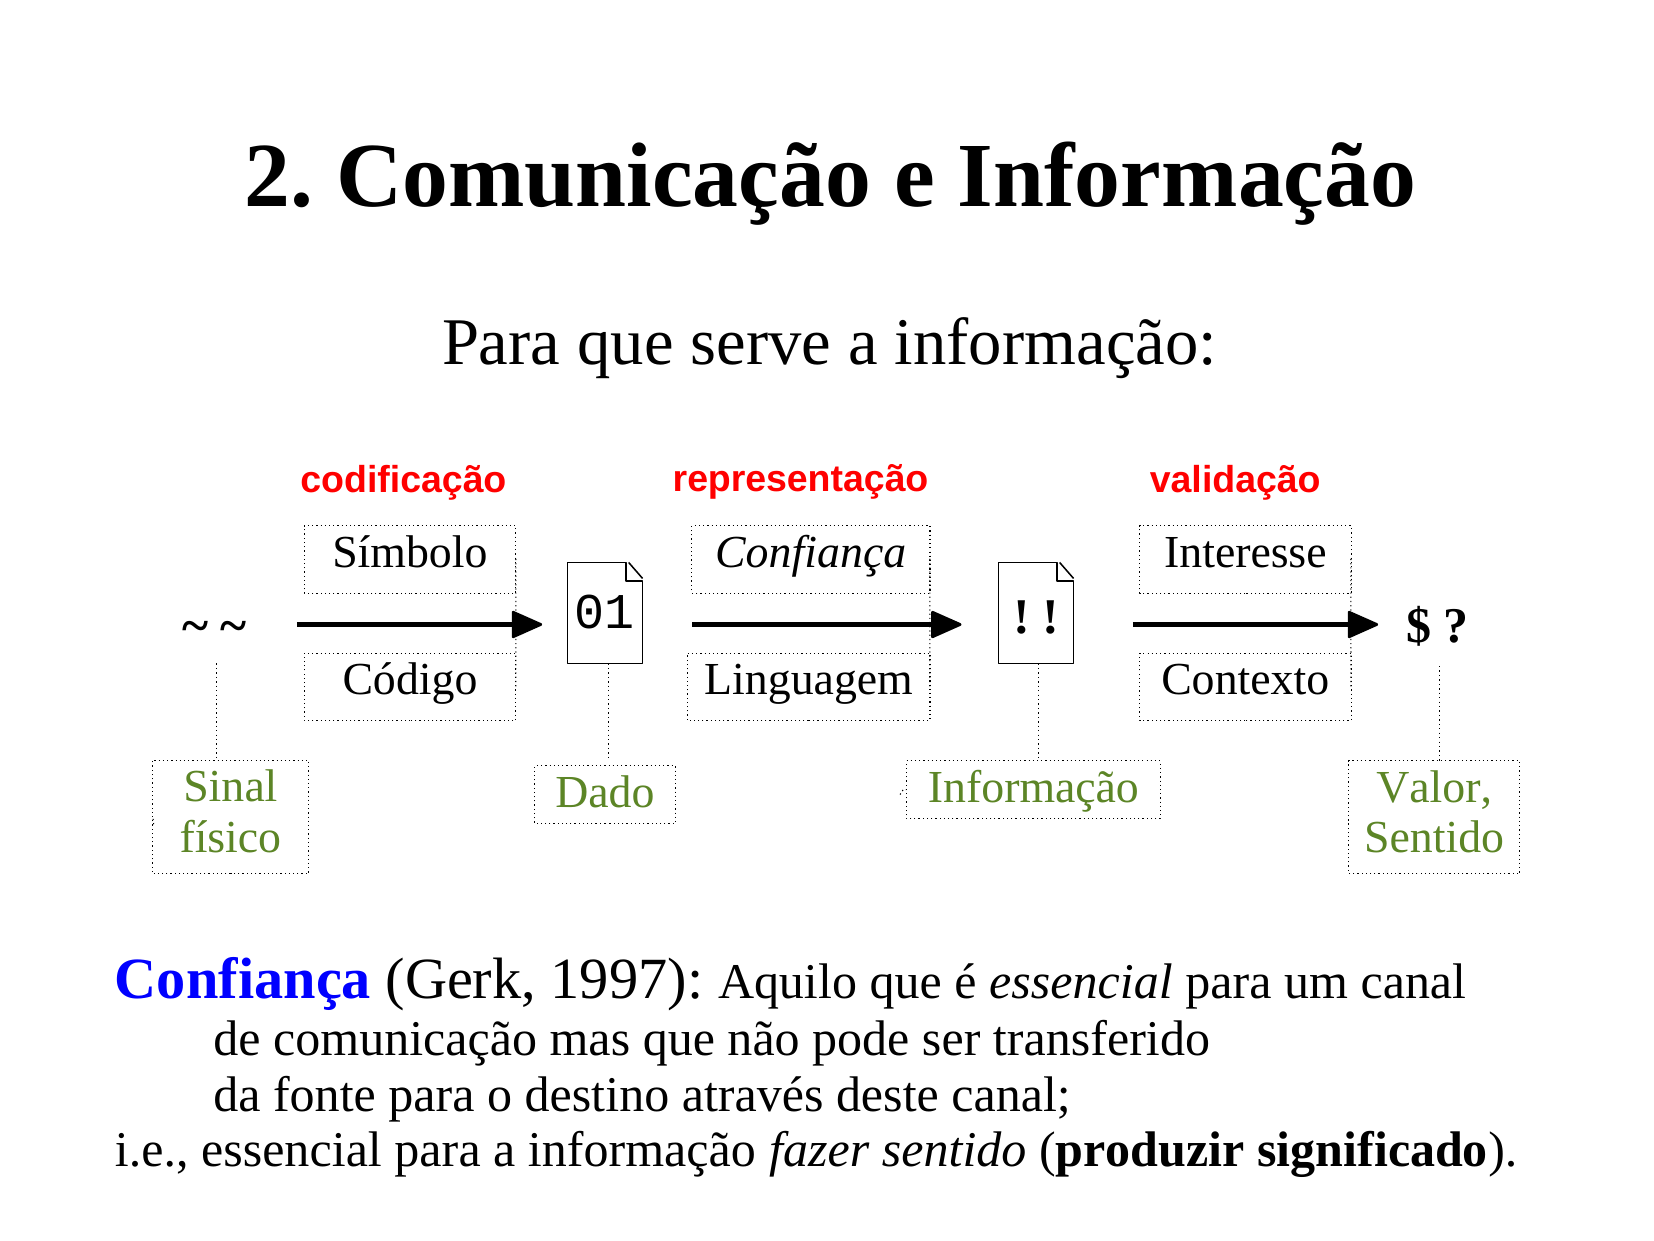

# 2. Comunicação e Informação
Para que serve a informação:
representação
validação
codificação
01
! !
~ ~
$ ?
Confiança (Gerk, 1997): Aquilo que é essencial para um canal
de comunicação mas que não pode ser transferido
da fonte para o destino através deste canal;
i.e., essencial para a informação fazer sentido (produzir significado).